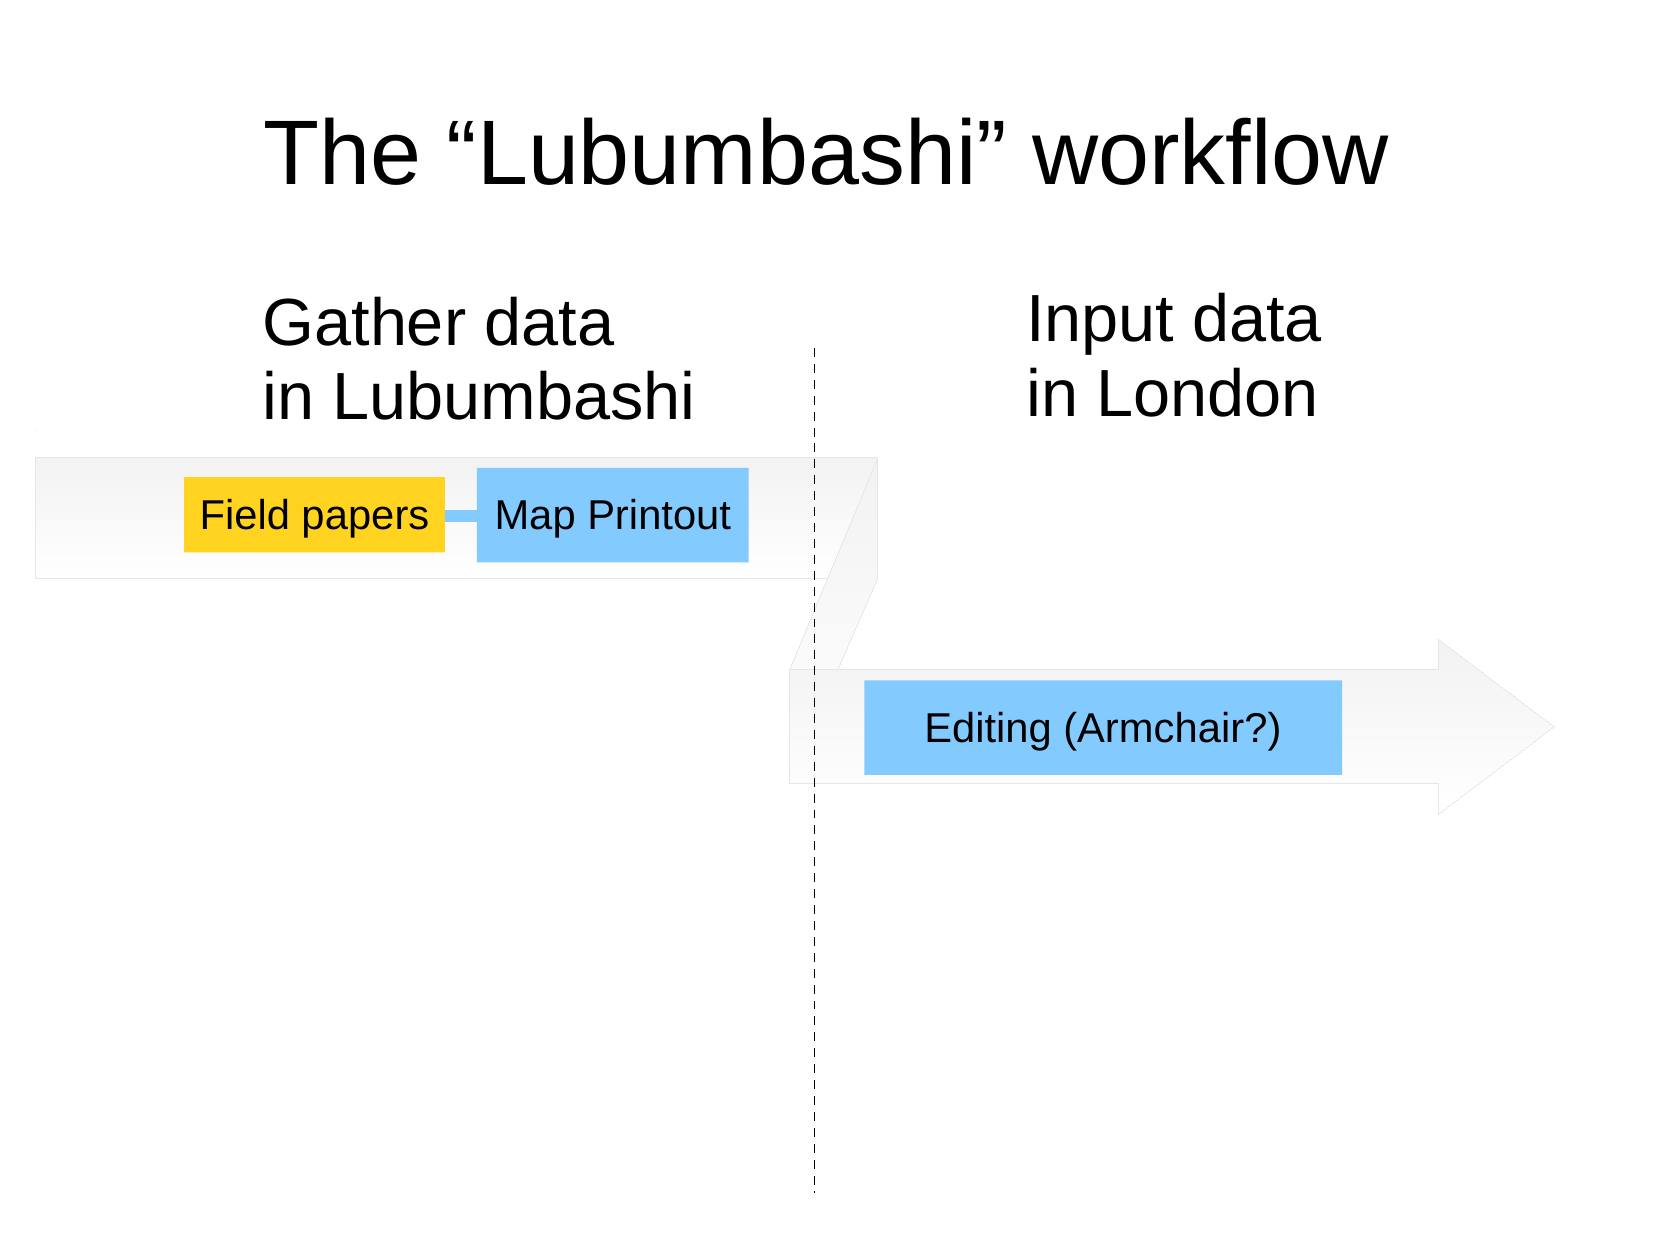

# The “Lubumbashi” workflow
Input data in London
Gather data in Lubumbashi
Map Printout
Field papers
Editing (Armchair?)